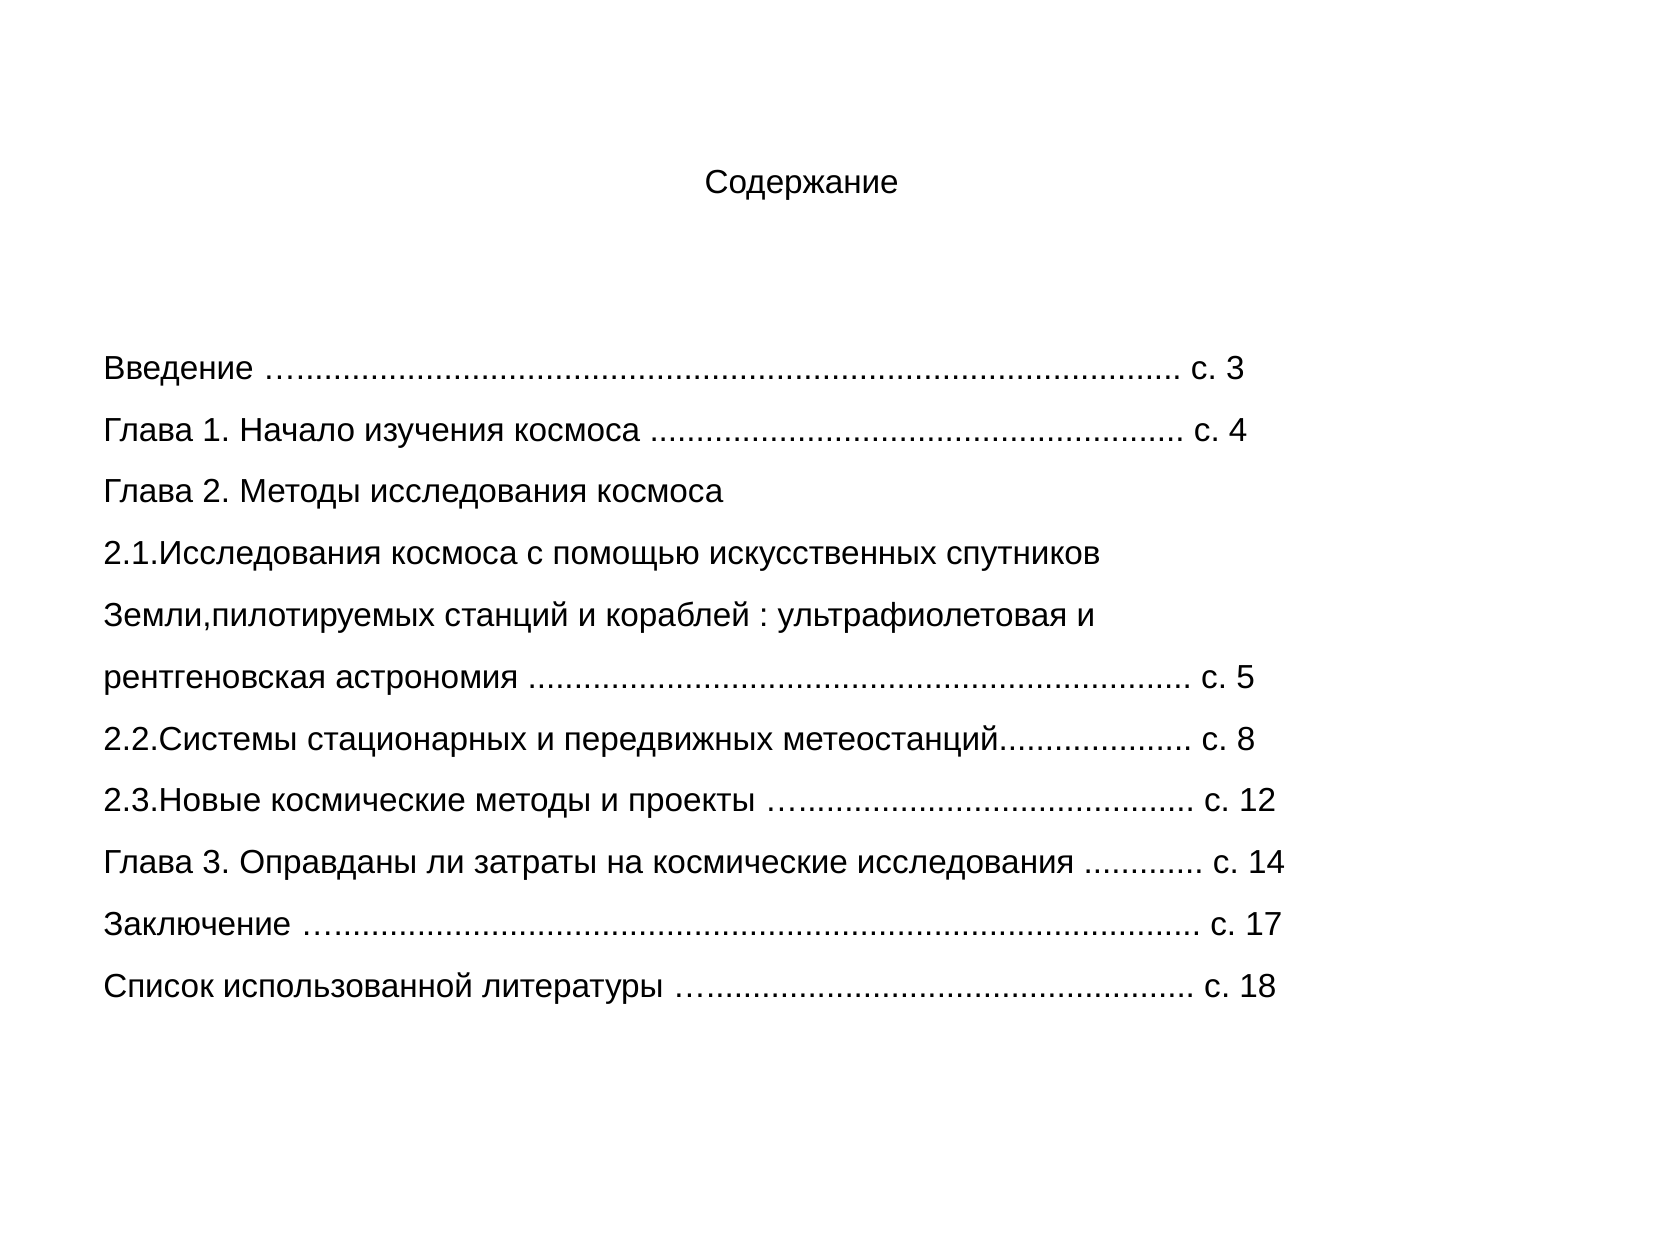

Содержание
Введение …................................................................................................ с. 3
Глава 1. Начало изучения космоса .......................................................... с. 4
Глава 2. Методы исследования космоса
2.1.Исследования космоса с помощью искусственных спутников
Земли,пилотируемых станций и кораблей : ультрафиолетовая и
рентгеновская астрономия ........................................................................ с. 5
2.2.Системы стационарных и передвижных метеостанций..................... с. 8
2.3.Новые космические методы и проекты …........................................... с. 12
Глава 3. Оправданы ли затраты на космические исследования ............. с. 14
Заключение ….............................................................................................. с. 17
Список использованной литературы …..................................................... с. 18